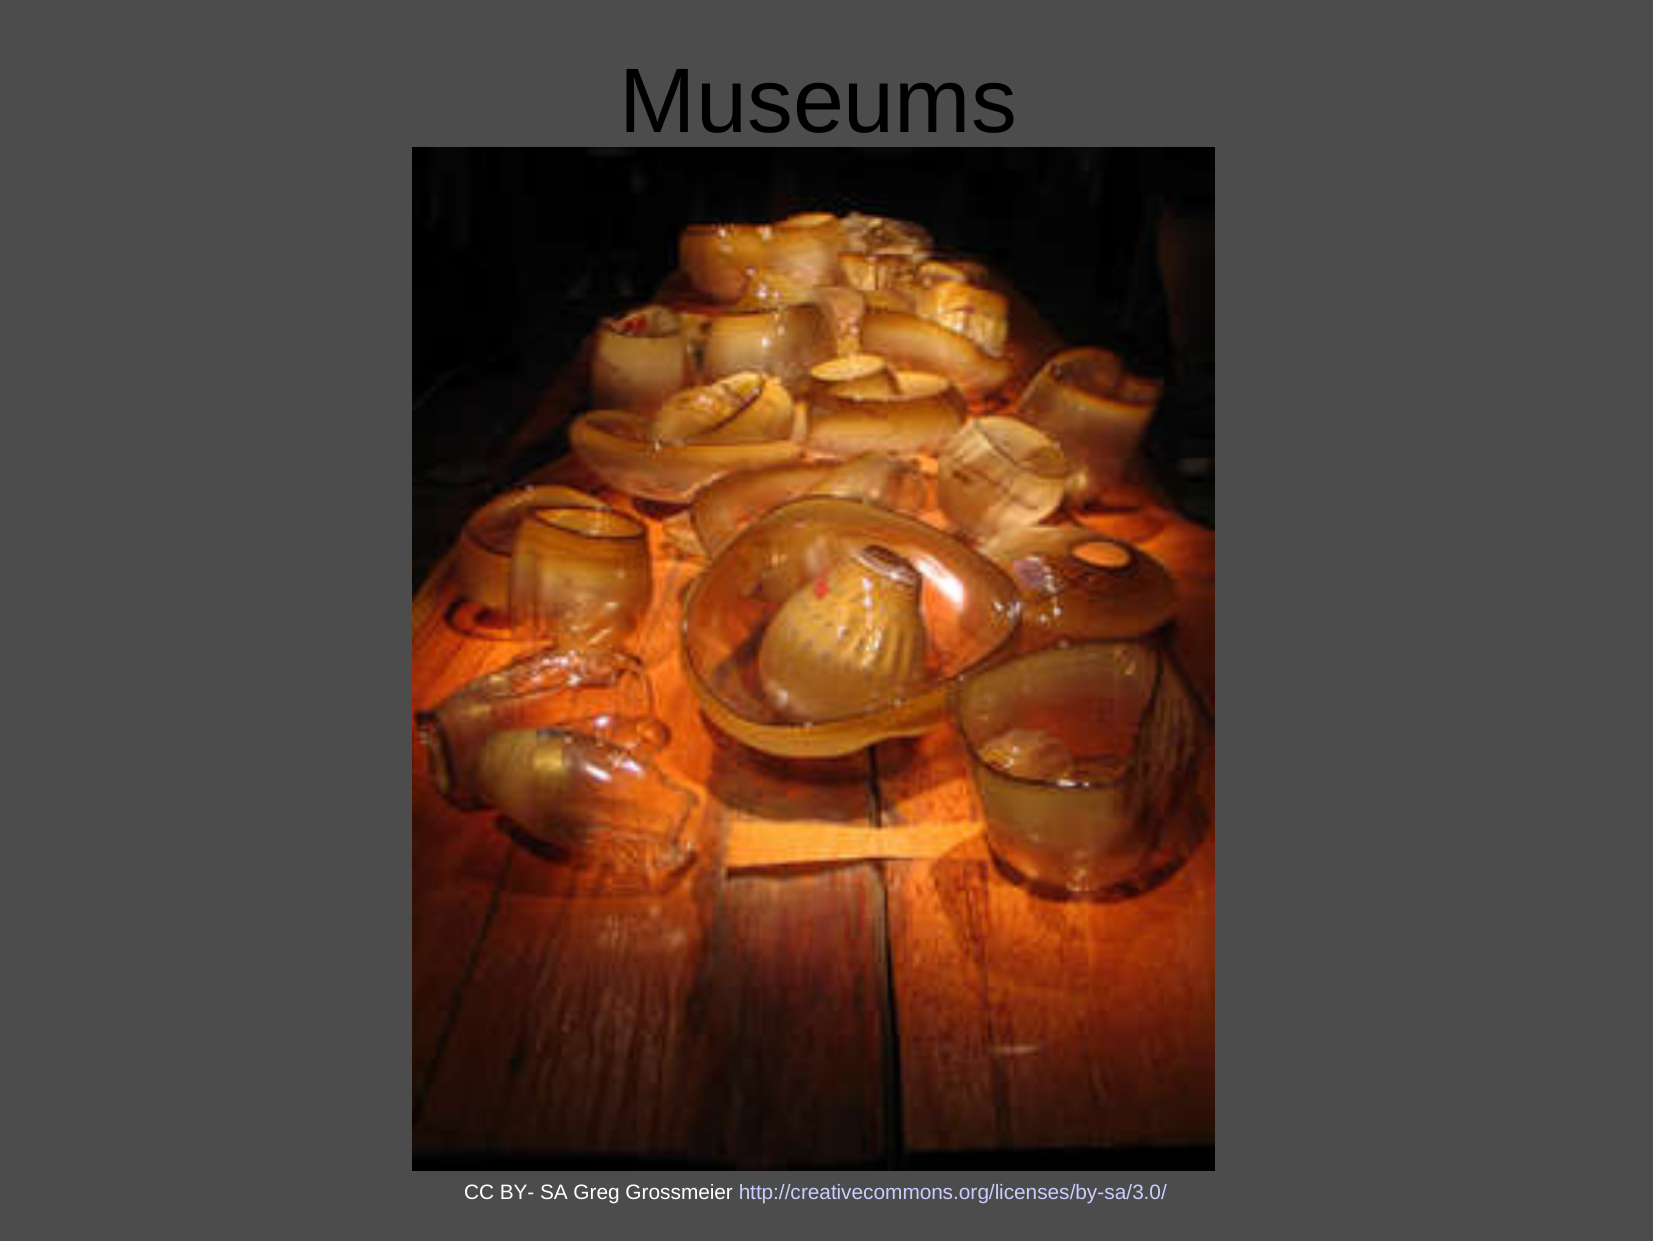

# Museums
CC BY- SA Greg Grossmeier http://creativecommons.org/licenses/by-sa/3.0/